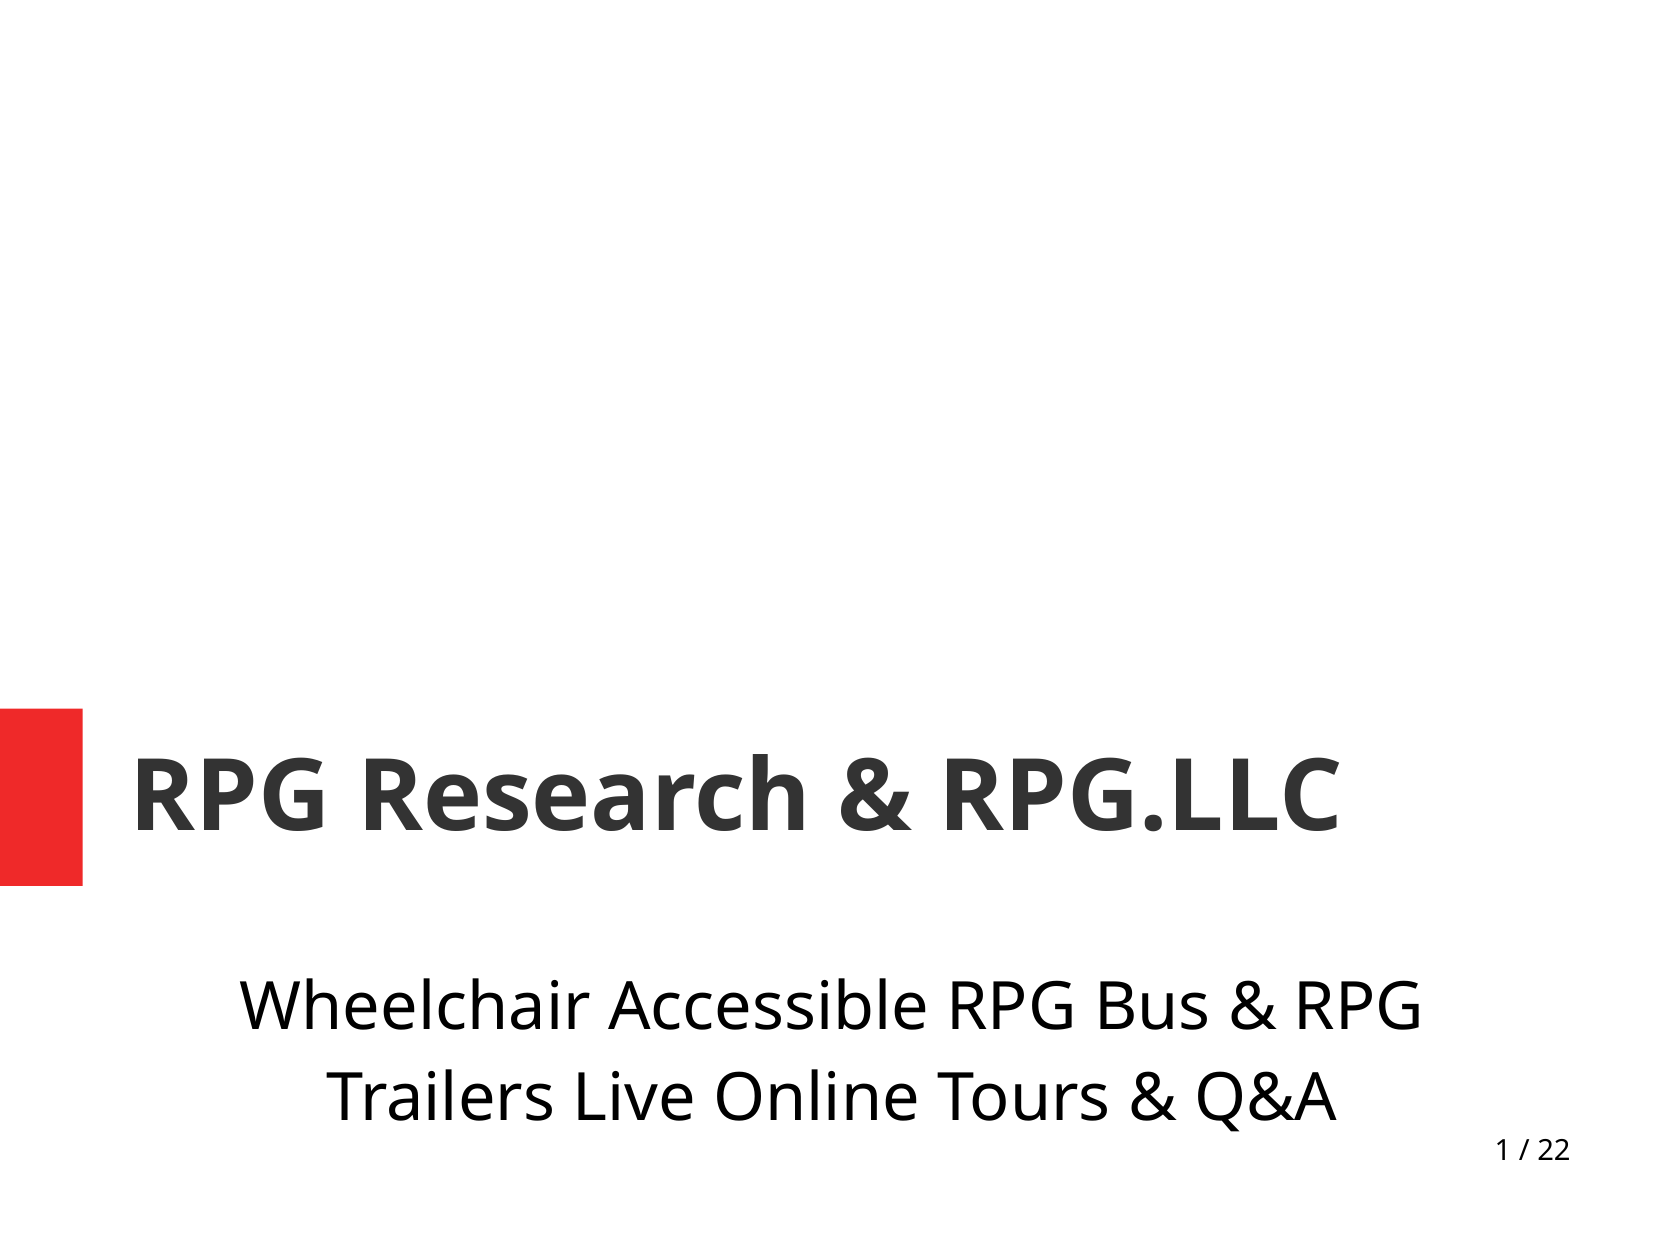

# RPG Research & RPG.LLC
Wheelchair Accessible RPG Bus & RPG Trailers Live Online Tours & Q&A
1